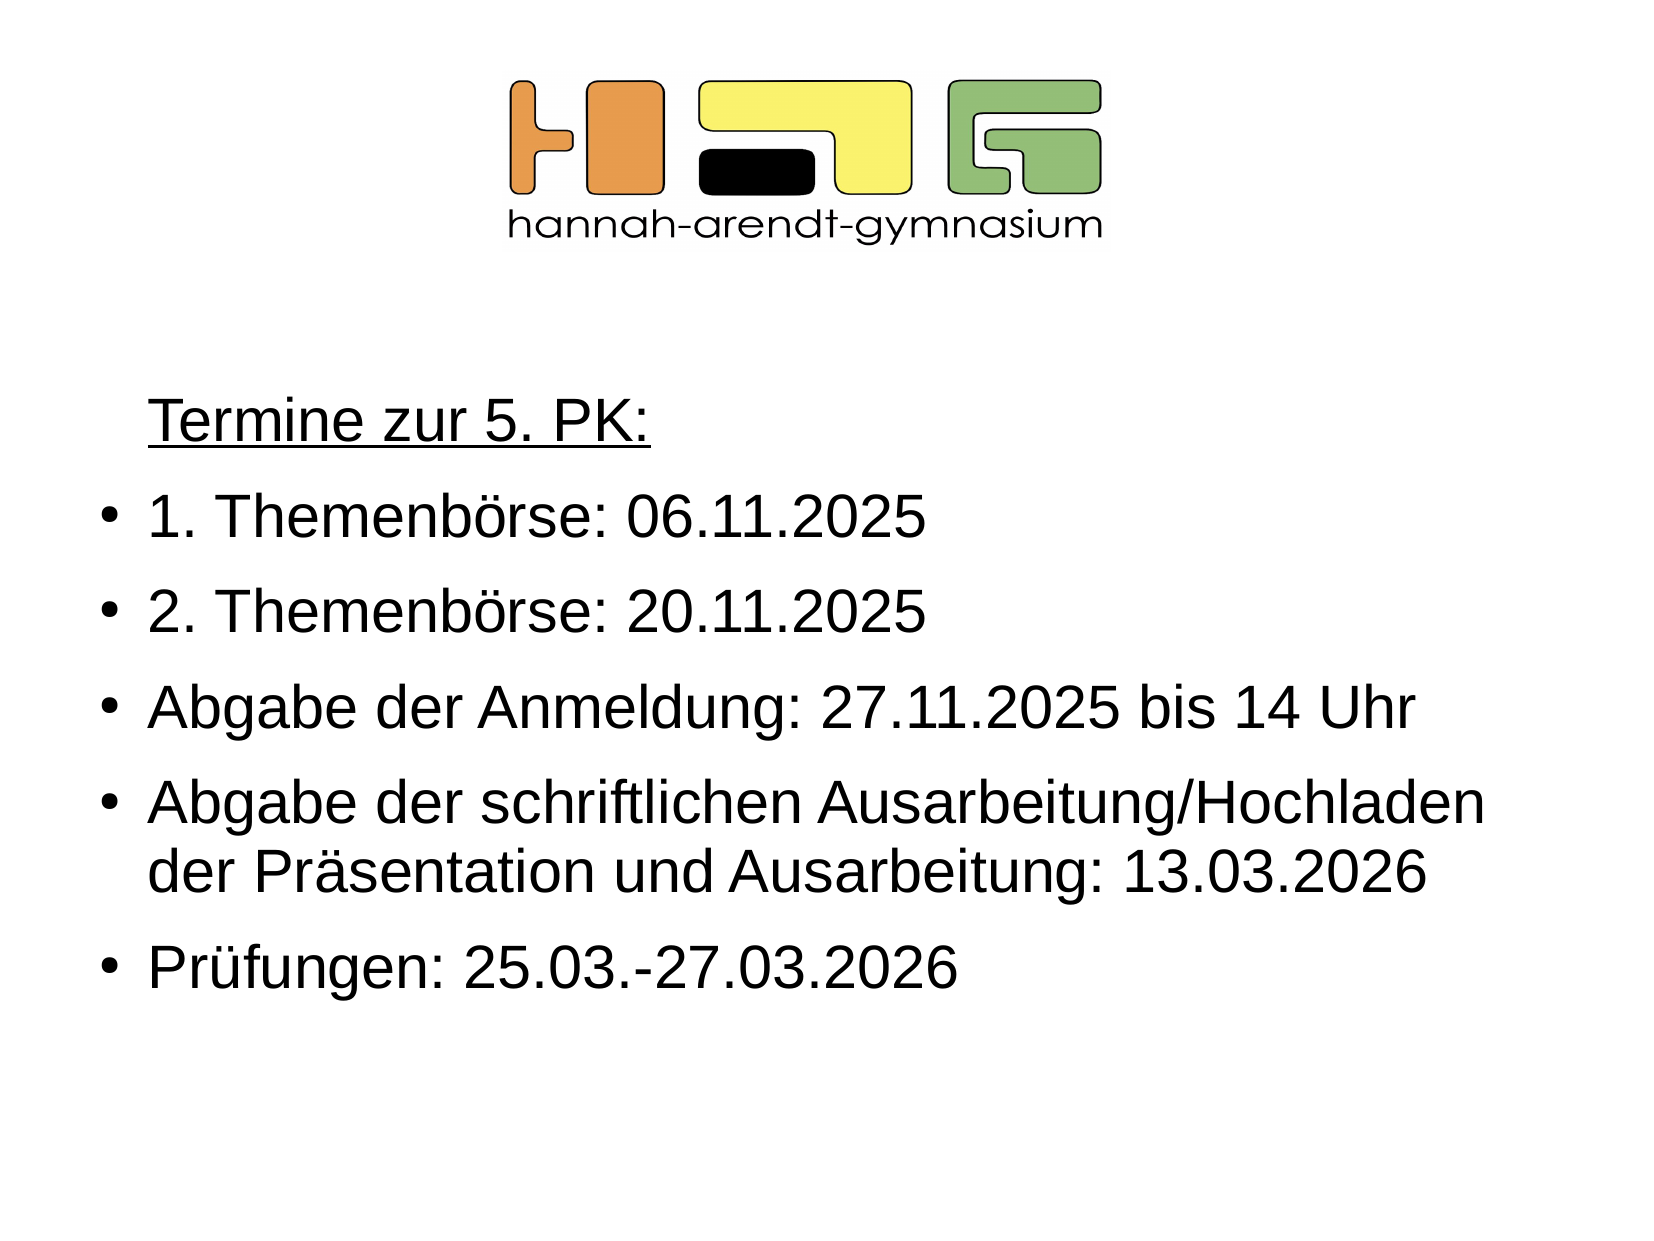

#
Termine zur 5. PK:
1. Themenbörse: 06.11.2025
2. Themenbörse: 20.11.2025
Abgabe der Anmeldung: 27.11.2025 bis 14 Uhr
Abgabe der schriftlichen Ausarbeitung/Hochladen der Präsentation und Ausarbeitung: 13.03.2026
Prüfungen: 25.03.-27.03.2026